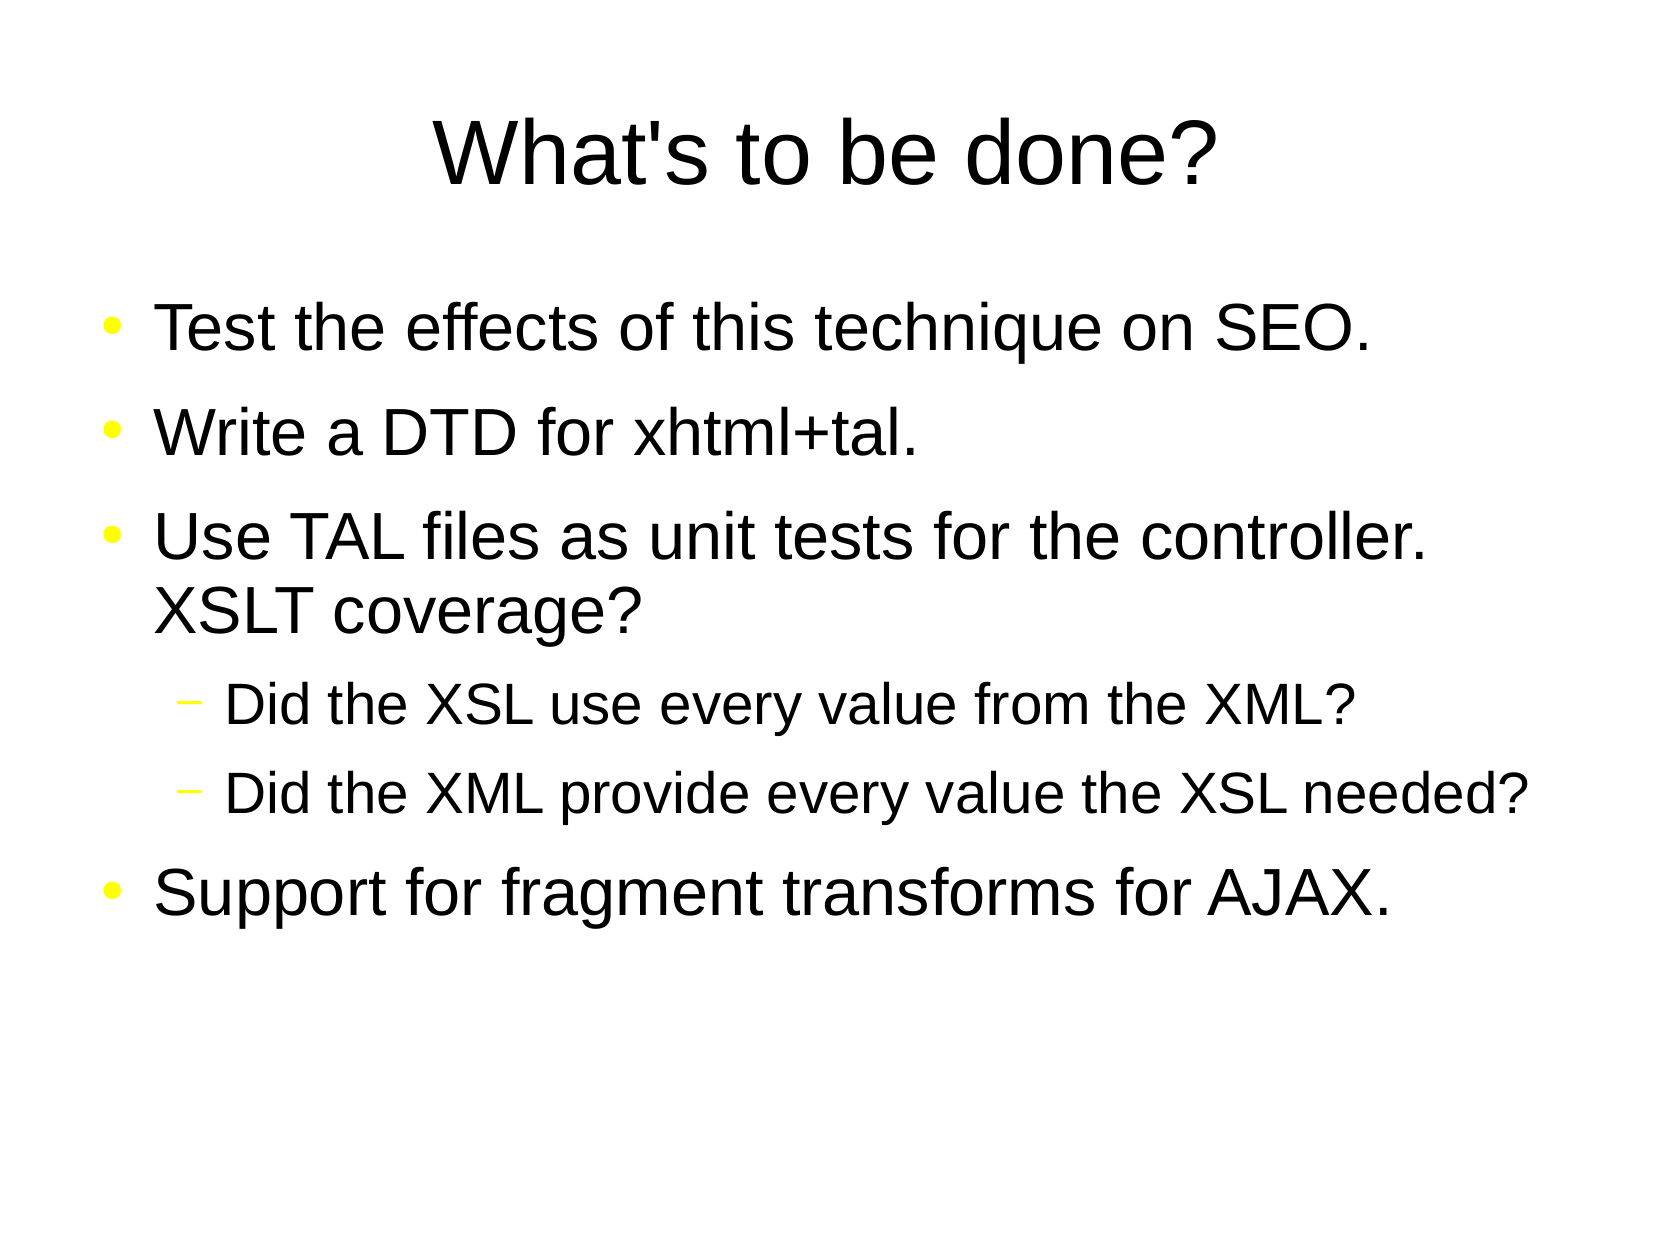

# What's to be done?
Test the effects of this technique on SEO.
Write a DTD for xhtml+tal.
Use TAL files as unit tests for the controller. XSLT coverage?
Did the XSL use every value from the XML?
Did the XML provide every value the XSL needed?
Support for fragment transforms for AJAX.